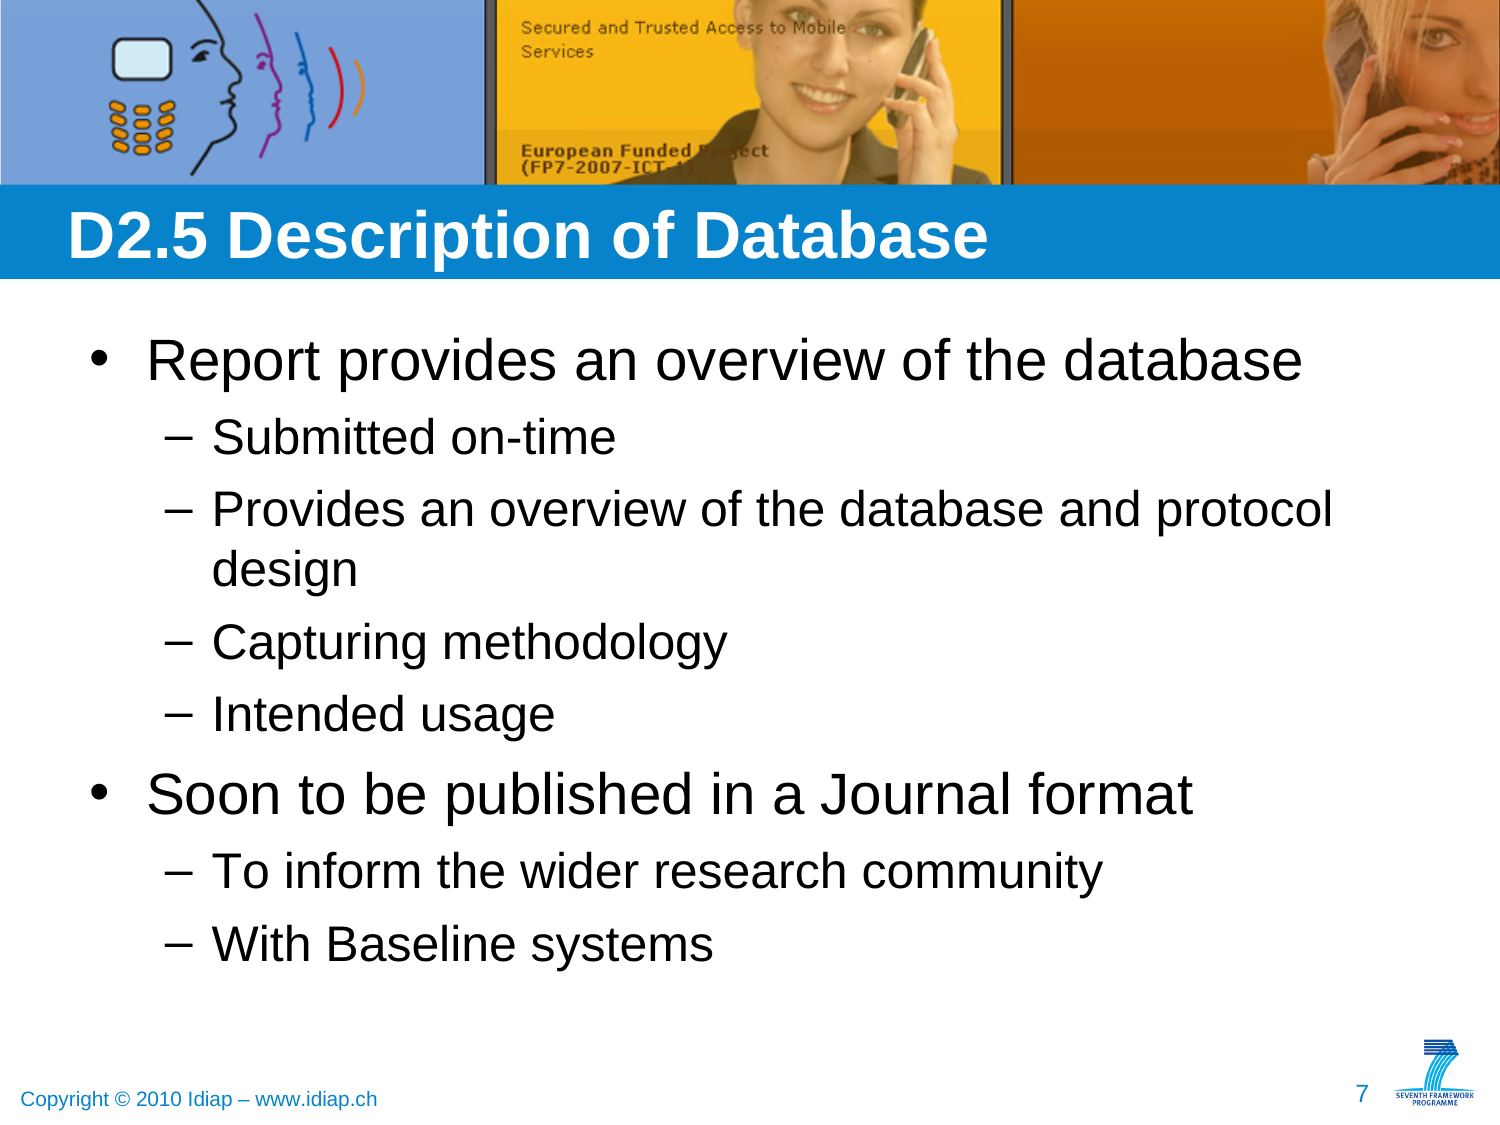

# D2.5 Description of Database
Report provides an overview of the database
Submitted on-time
Provides an overview of the database and protocol design
Capturing methodology
Intended usage
Soon to be published in a Journal format
To inform the wider research community
With Baseline systems